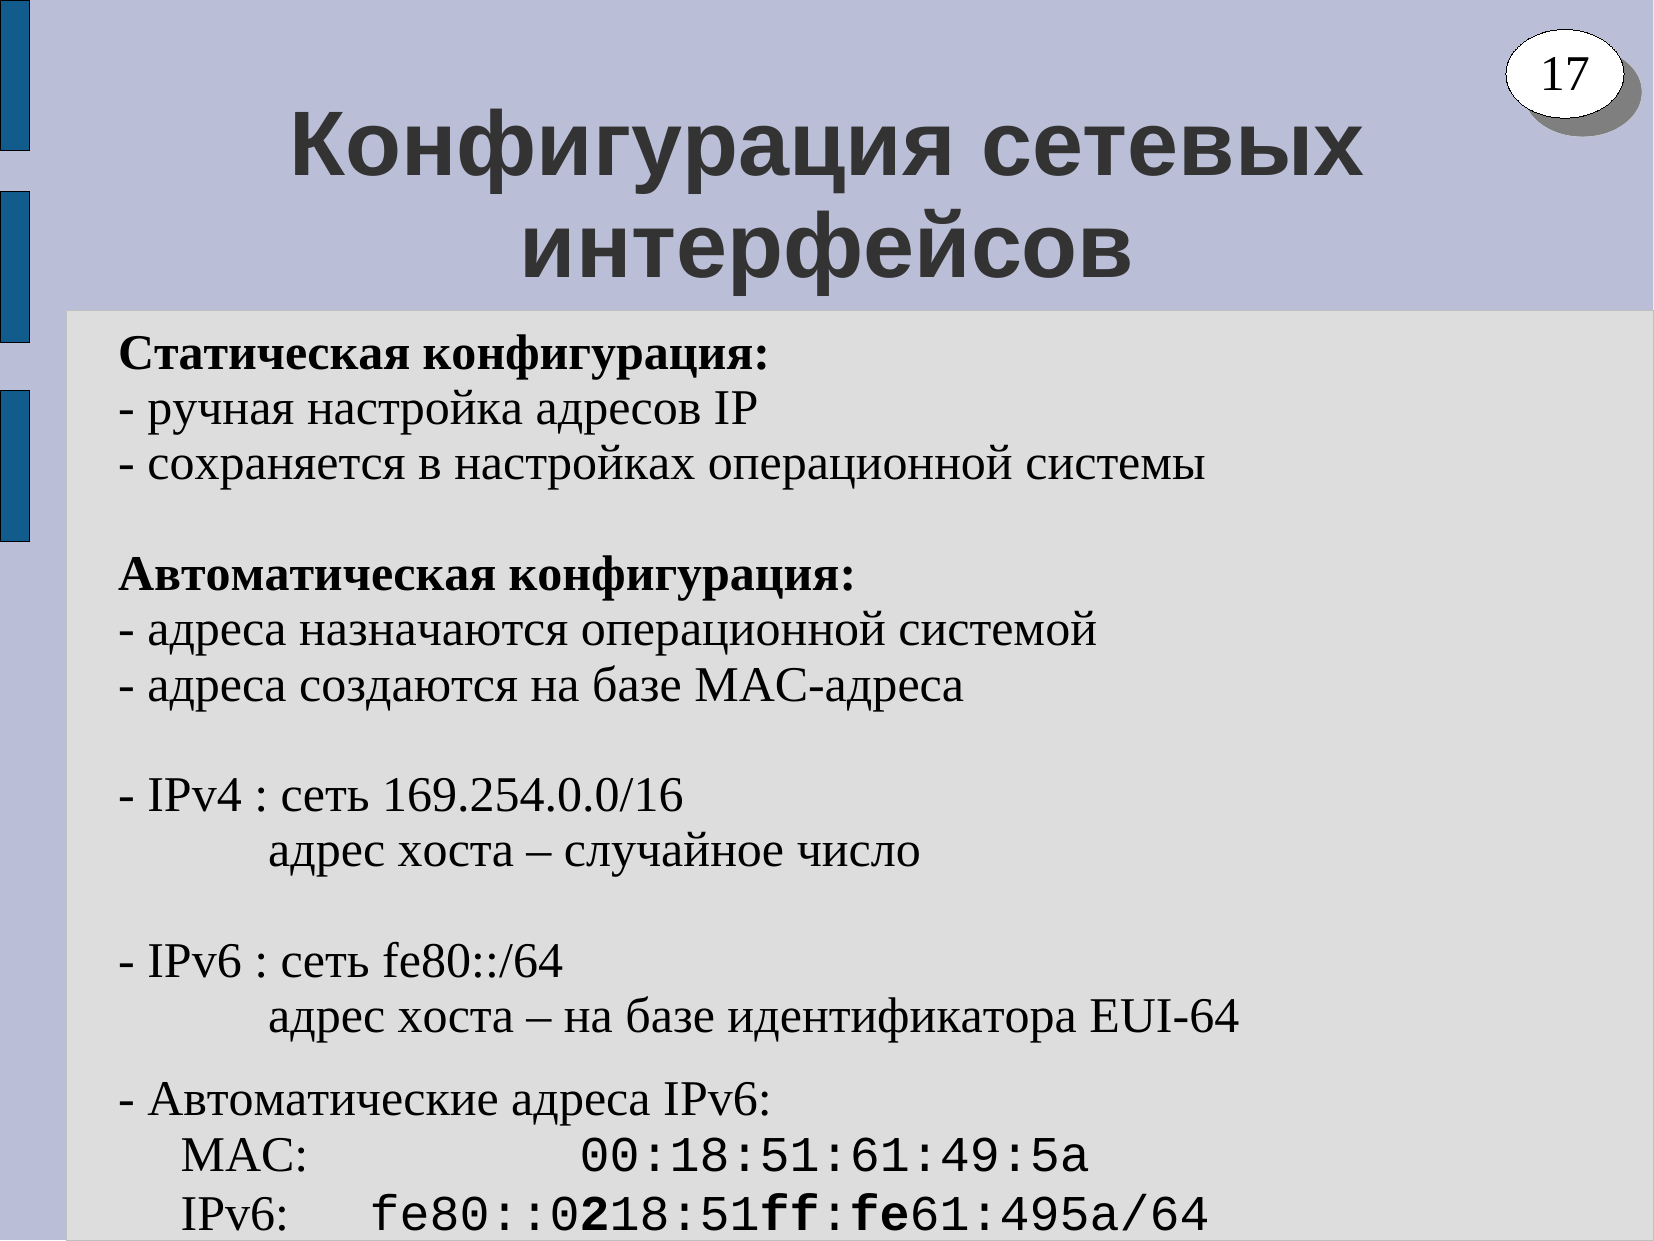

17
# Конфигурация сетевых интерфейсов
Статическая конфигурация:
- ручная настройка адресов IP
- сохраняется в настройках операционной системы
Автоматическая конфигурация:
- адреса назначаются операционной системой
- адреса создаются на базе MAC-адреса
- IPv4 : сеть 169.254.0.0/16
 адрес хоста – случайное число
- IPv6 : сеть fe80::/64
 адрес хоста – на базе идентификатора EUI-64
- Автоматические адреса IPv6:
 МАС:	 00:18:51:61:49:5a
 IPv6:	 fe80::0218:51ff:fe61:495a/64